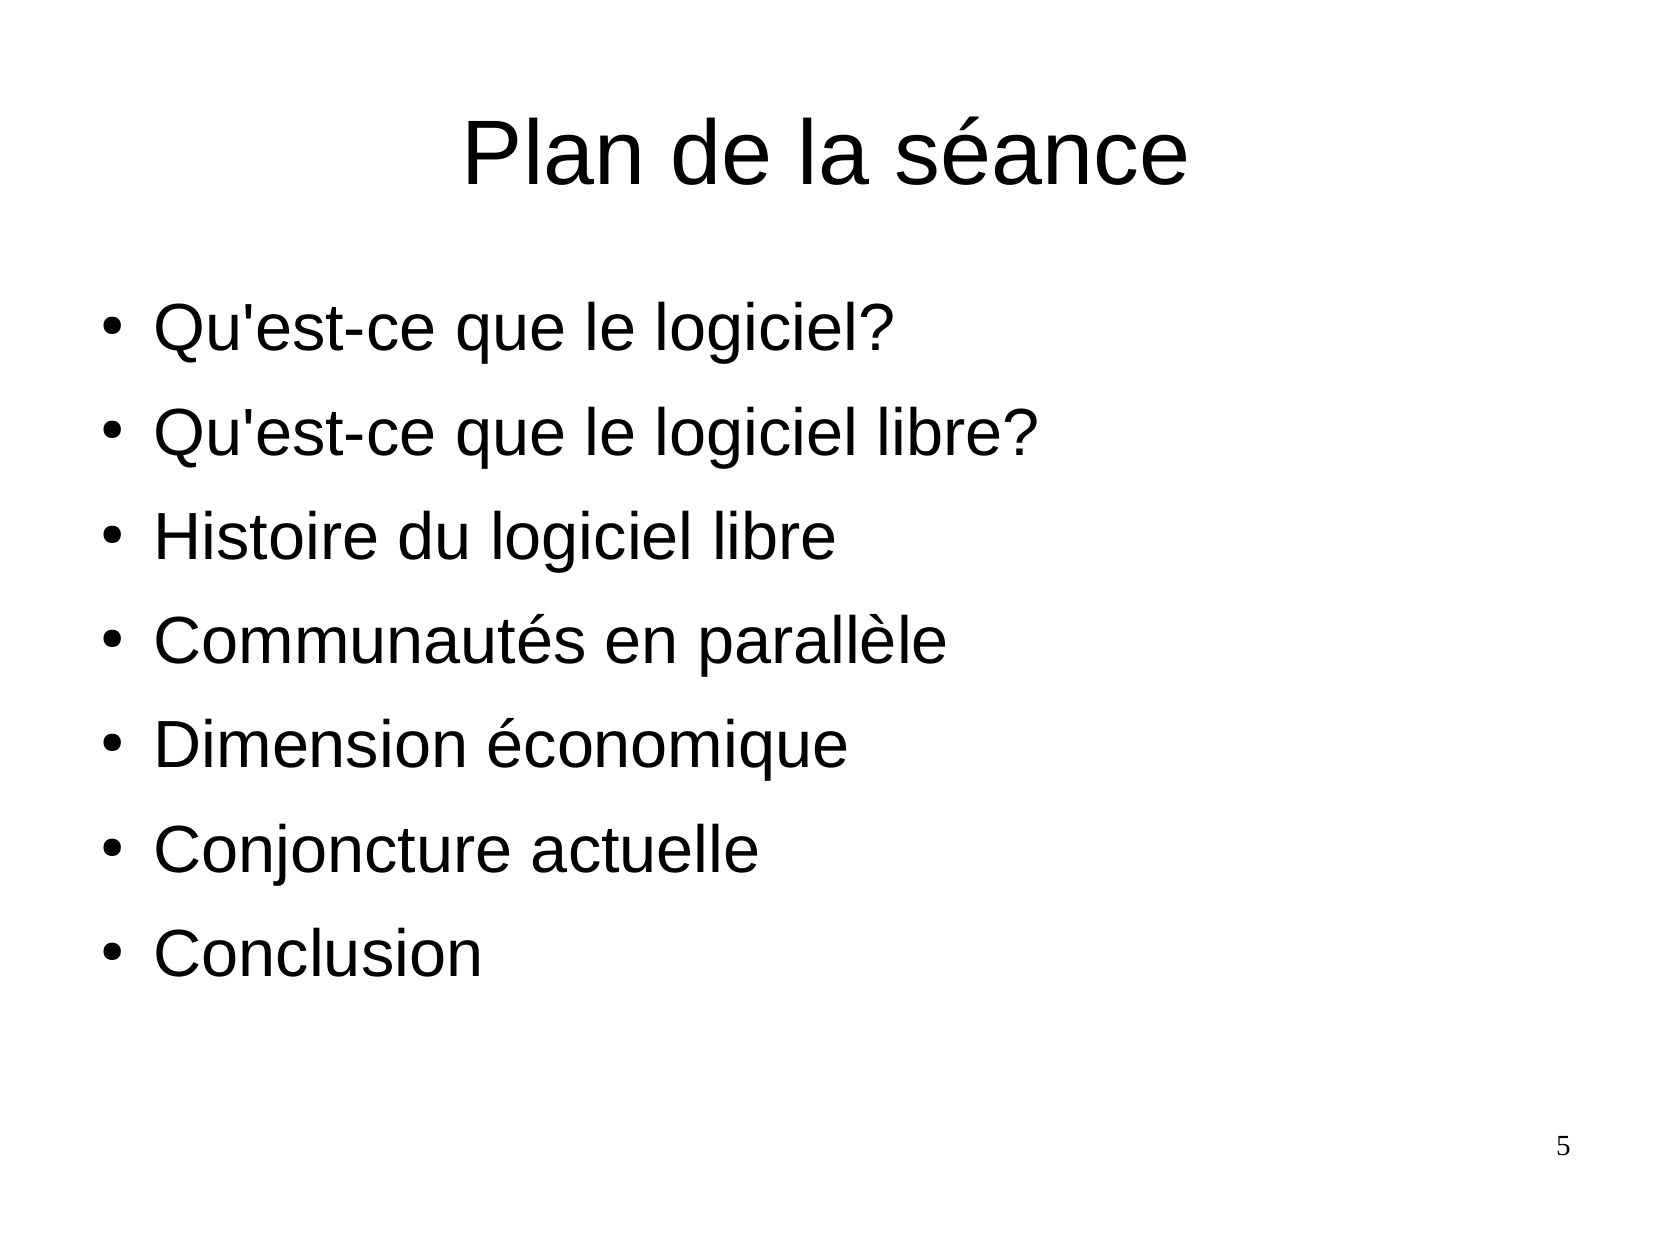

# Plan de la séance
Qu'est-ce que le logiciel?
Qu'est-ce que le logiciel libre?
Histoire du logiciel libre
Communautés en parallèle
Dimension économique
Conjoncture actuelle
Conclusion
5